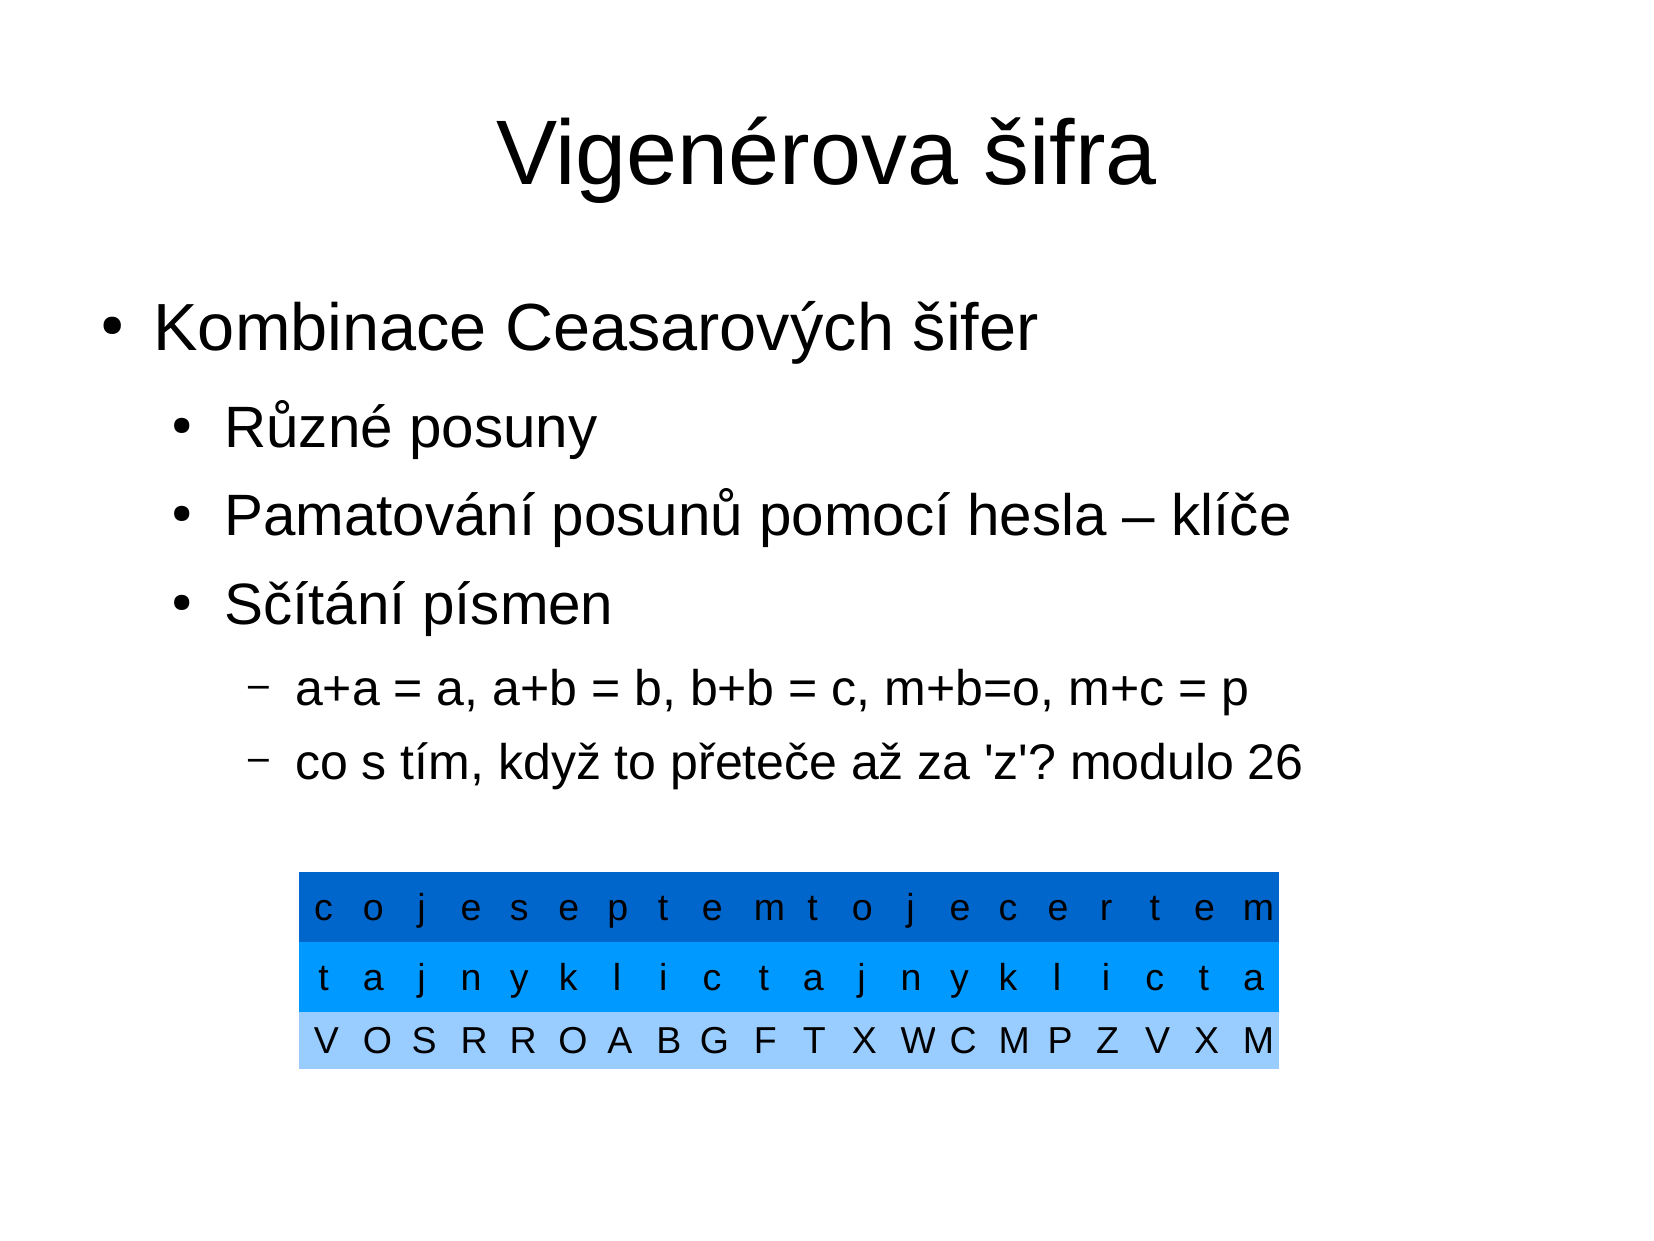

# Vigenérova šifra
Kombinace Ceasarových šifer
Různé posuny
Pamatování posunů pomocí hesla – klíče
Sčítání písmen
a+a = a, a+b = b, b+b = c, m+b=o, m+c = p
co s tím, když to přeteče až za 'z'? modulo 26
| c | o | j | e | s | e | p | t | e | m | t | o | j | e | c | e | r | t | e | m |
| --- | --- | --- | --- | --- | --- | --- | --- | --- | --- | --- | --- | --- | --- | --- | --- | --- | --- | --- | --- |
| t | a | j | n | y | k | l | i | c | t | a | j | n | y | k | l | i | c | t | a |
| V | O | S | R | R | O | A | B | G | F | T | X | W | C | M | P | Z | V | X | M |